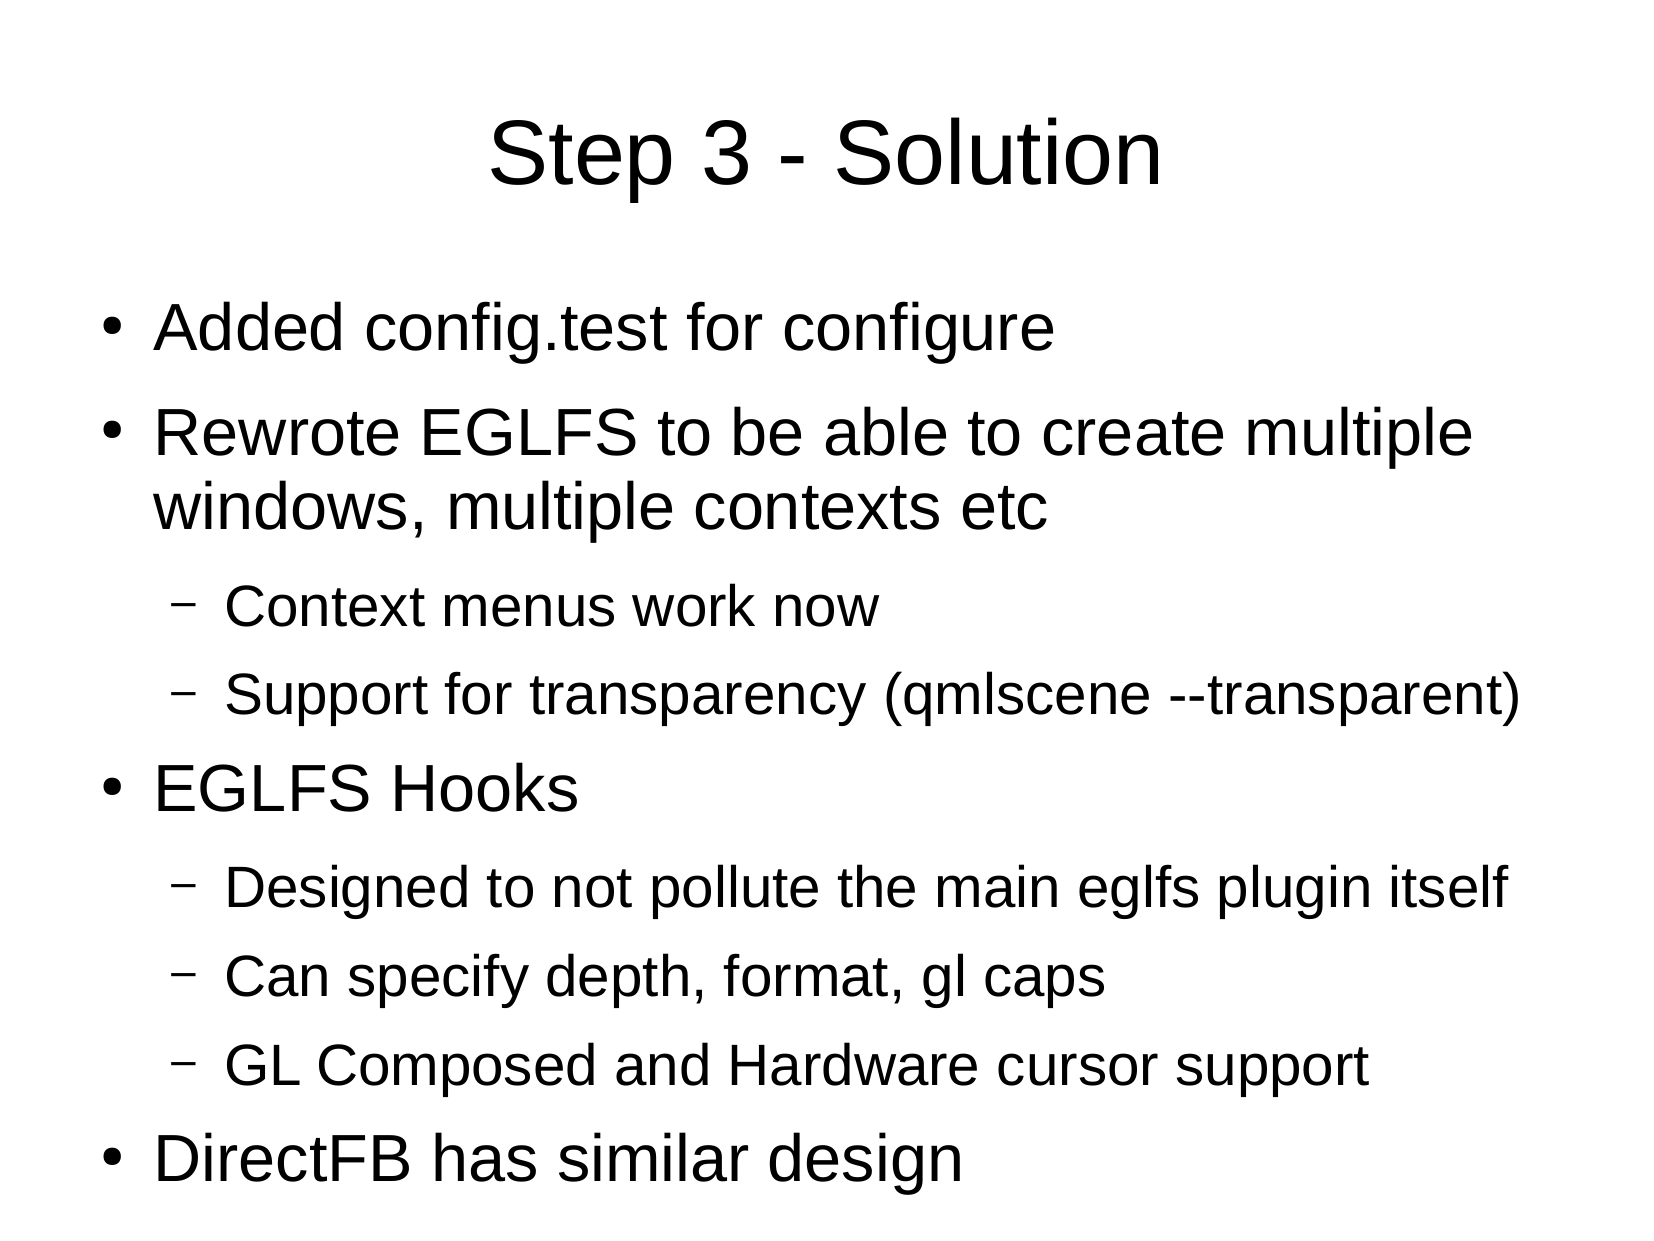

# Step 3 - Solution
Added config.test for configure
Rewrote EGLFS to be able to create multiple windows, multiple contexts etc
Context menus work now
Support for transparency (qmlscene --transparent)
EGLFS Hooks
Designed to not pollute the main eglfs plugin itself
Can specify depth, format, gl caps
GL Composed and Hardware cursor support
DirectFB has similar design